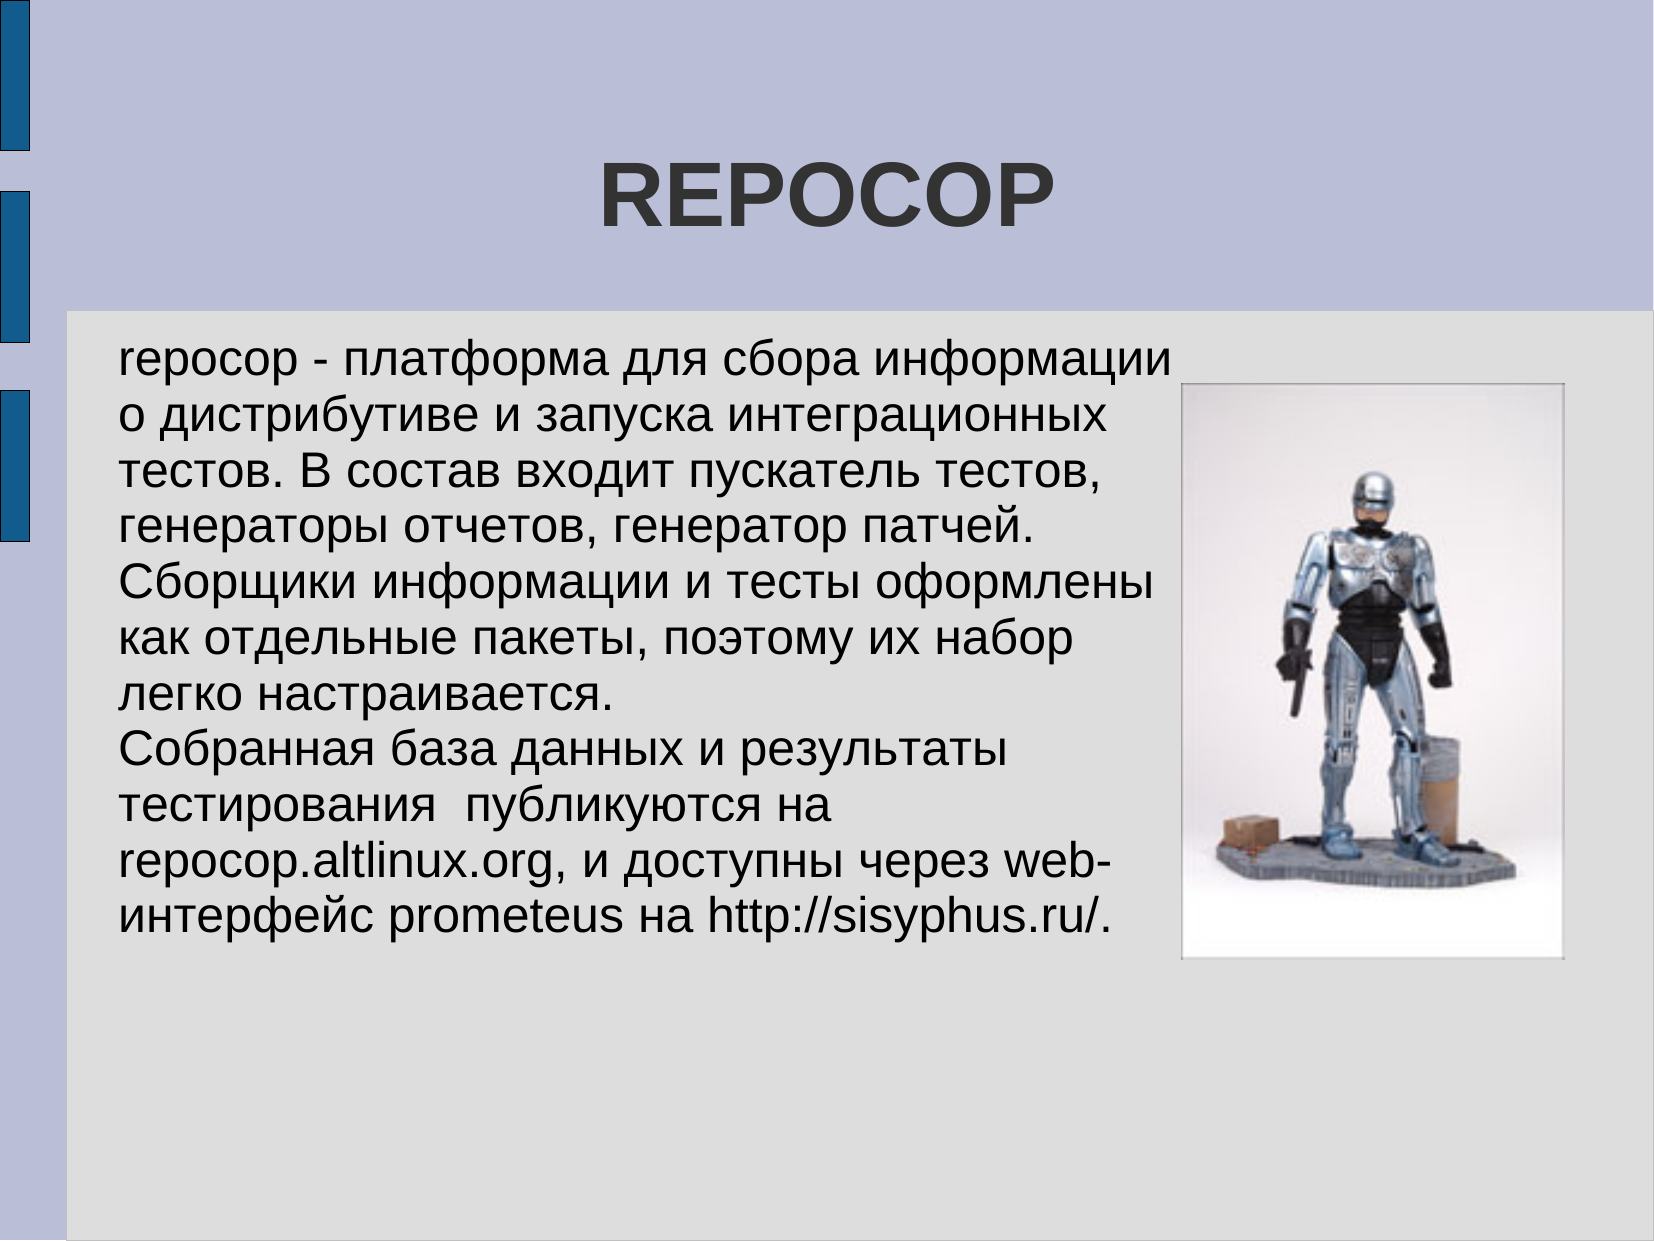

REPOCOP
# repocop - платформа для сбора информации о дистрибутиве и запуска интеграционных тестов. В состав входит пускатель тестов, генераторы отчетов, генератор патчей. Сборщики информации и тесты оформлены как отдельные пакеты, поэтому их набор легко настраивается.
Собранная база данных и результаты тестирования публикуются на repocop.altlinux.org, и доступны через web-интерфейс prometeus на http://sisyphus.ru/.